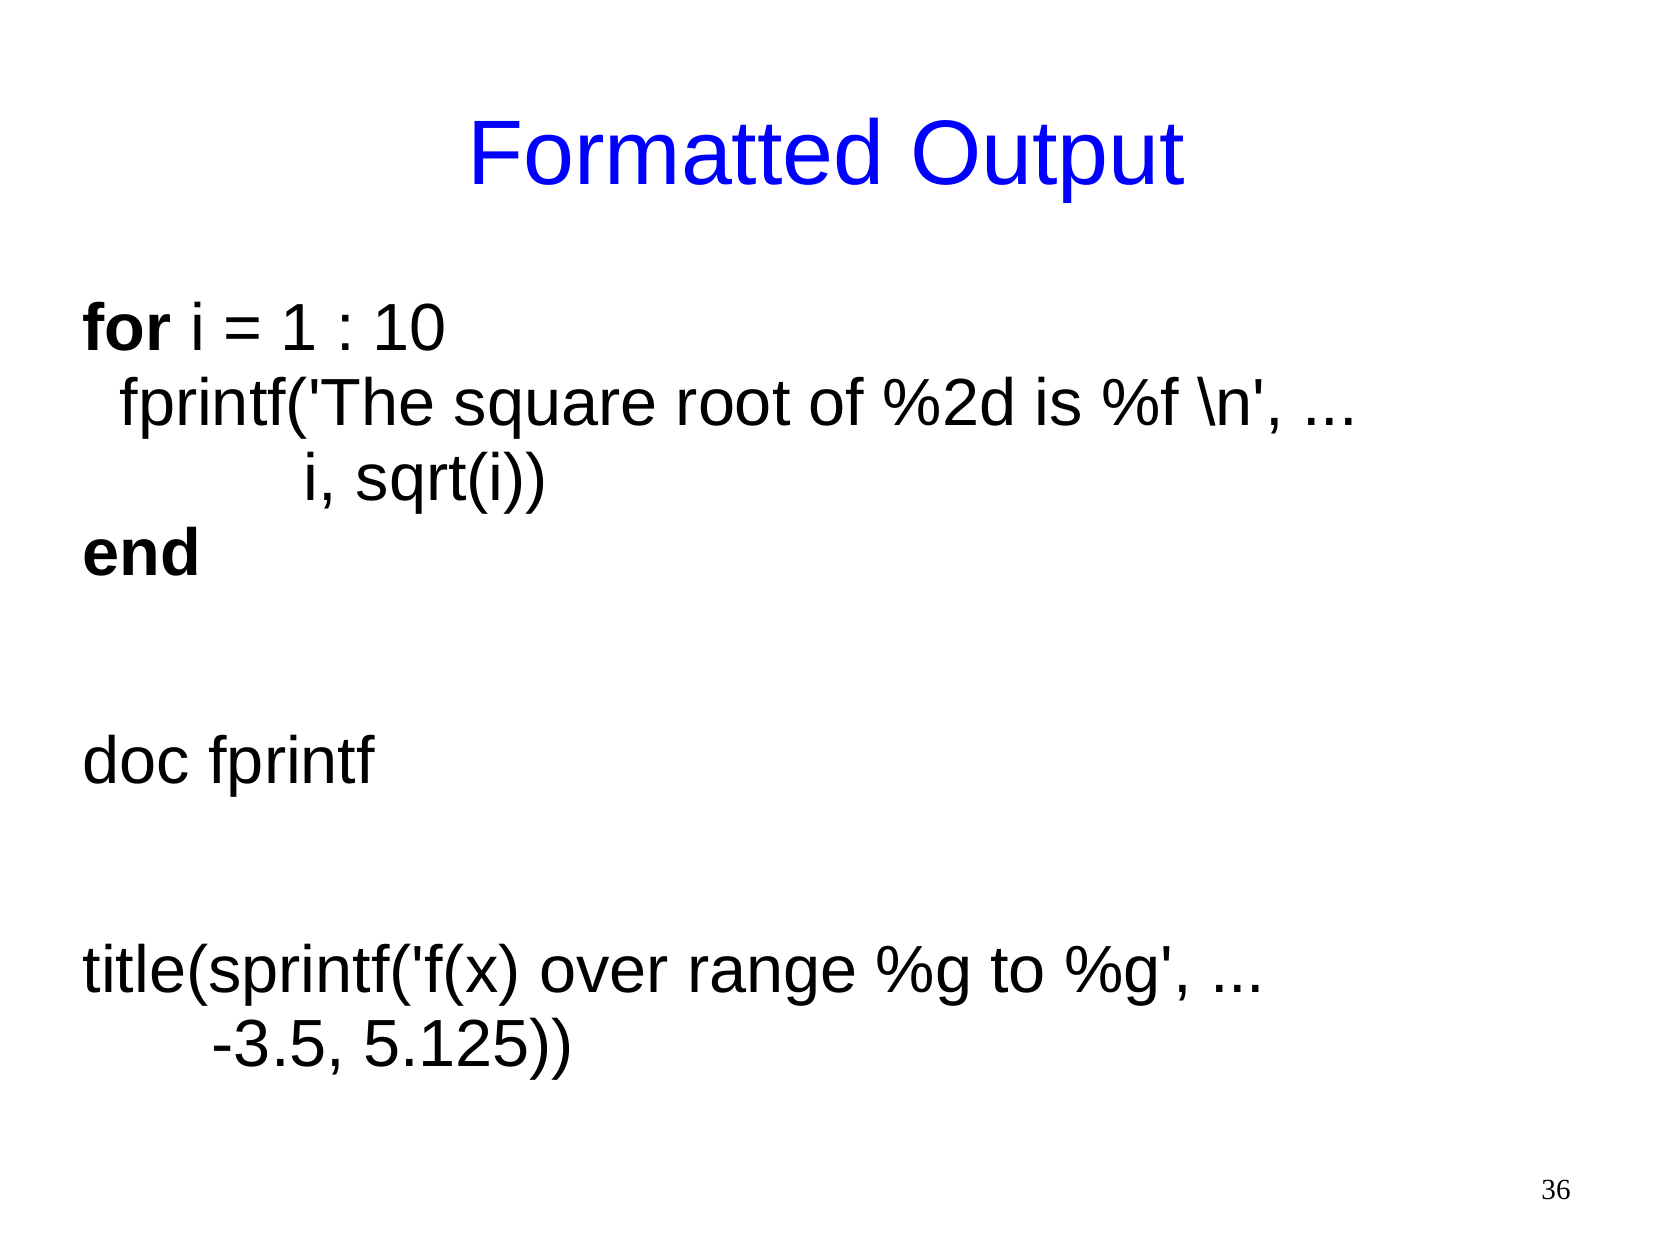

# Formatted Output
for i = 1 : 10
 fprintf('The square root of %2d is %f \n', ...
 i, sqrt(i))
end
doc fprintf
title(sprintf('f(x) over range %g to %g', ...
 -3.5, 5.125))
36